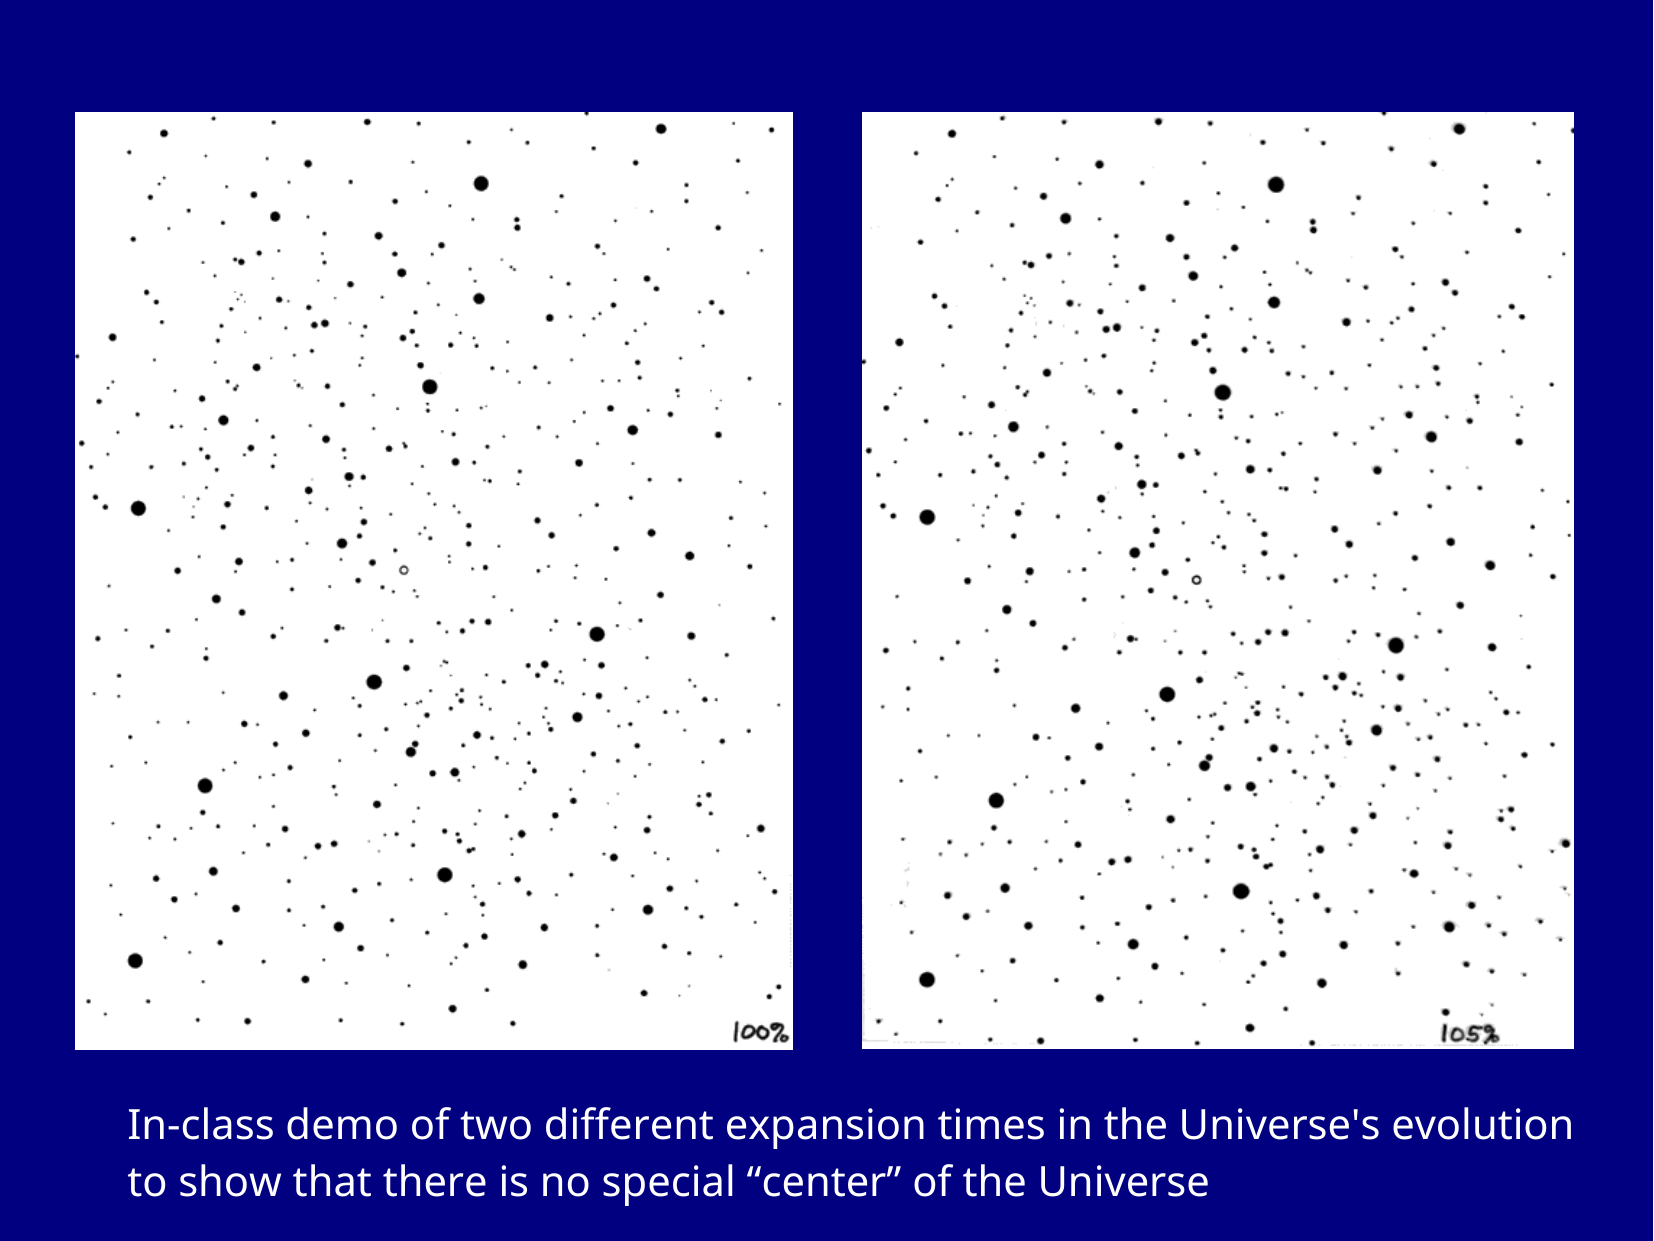

In-class demo of two different expansion times in the Universe's evolution
to show that there is no special “center” of the Universe